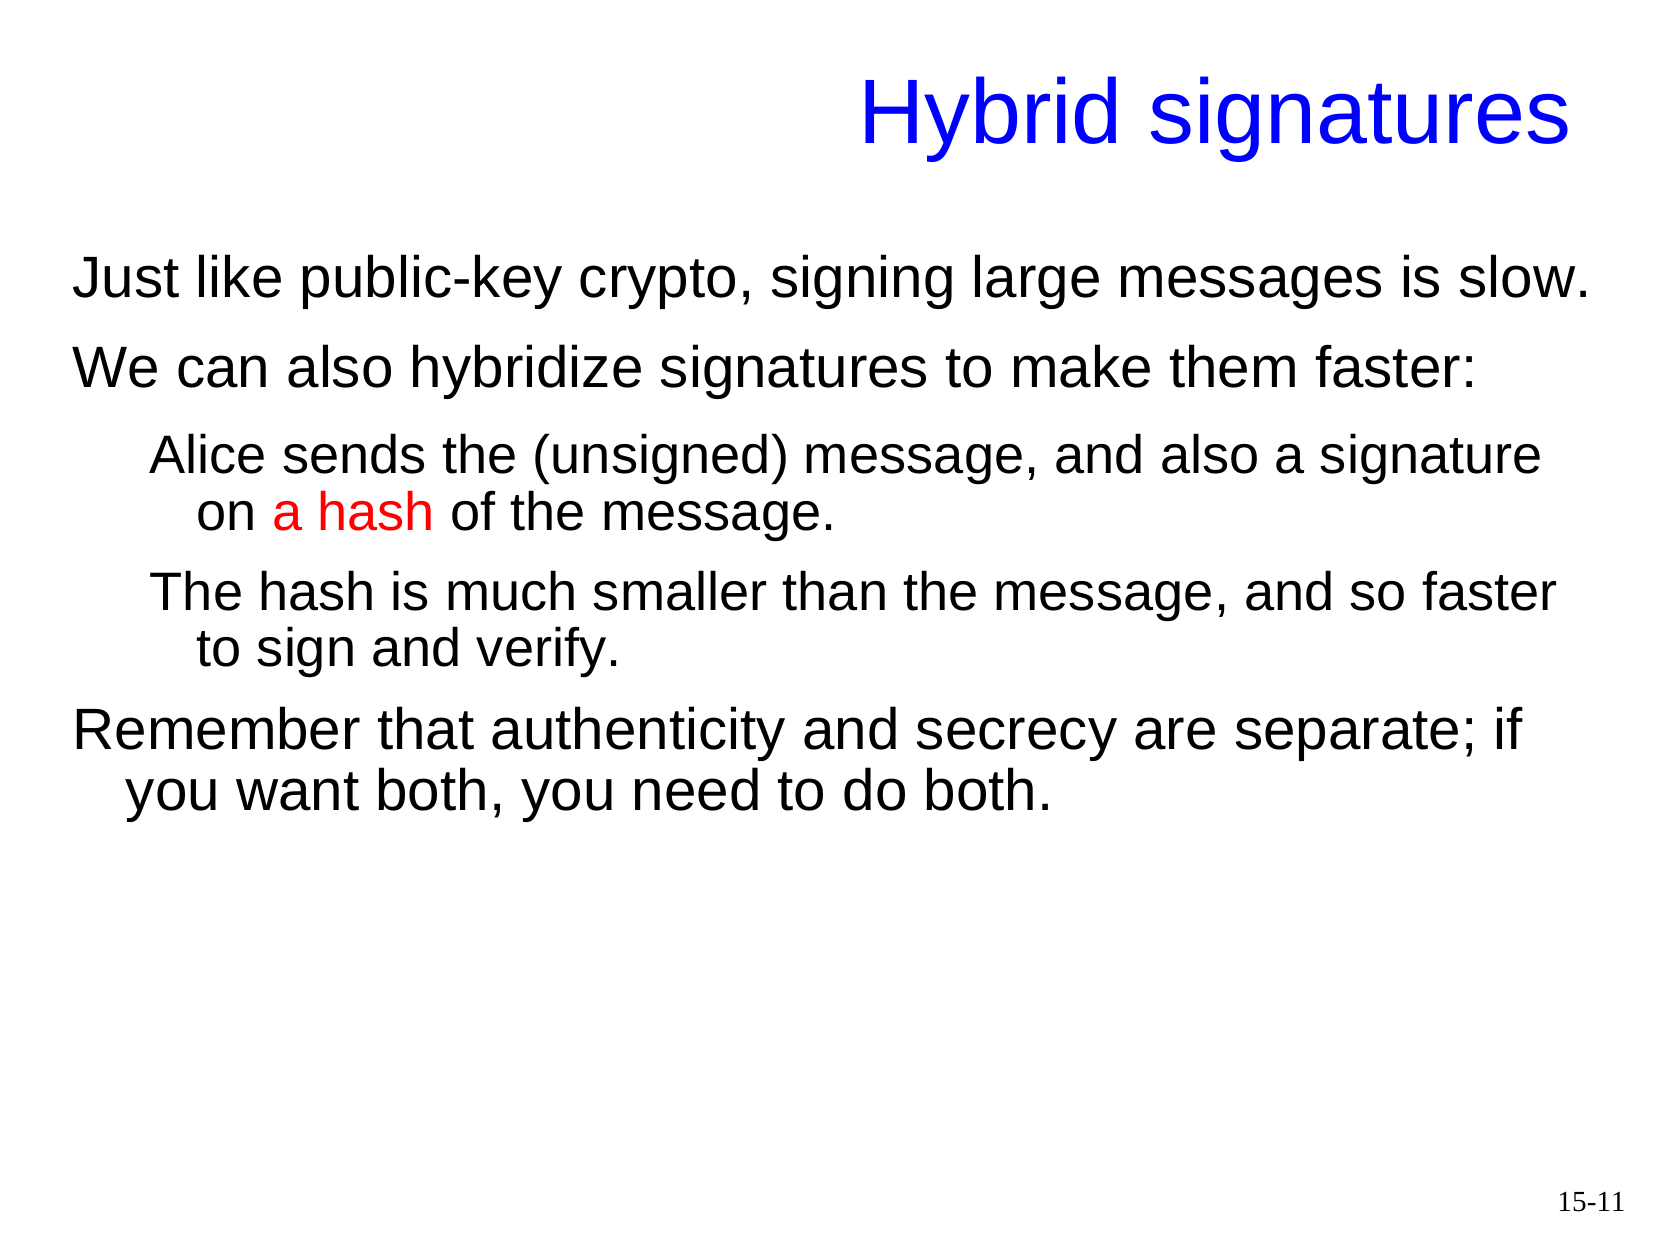

# Hybrid signatures
Just like public-key crypto, signing large messages is slow.
We can also hybridize signatures to make them faster:
Alice sends the (unsigned) message, and also a signature on a hash of the message.
The hash is much smaller than the message, and so faster to sign and verify.
Remember that authenticity and secrecy are separate; if you want both, you need to do both.